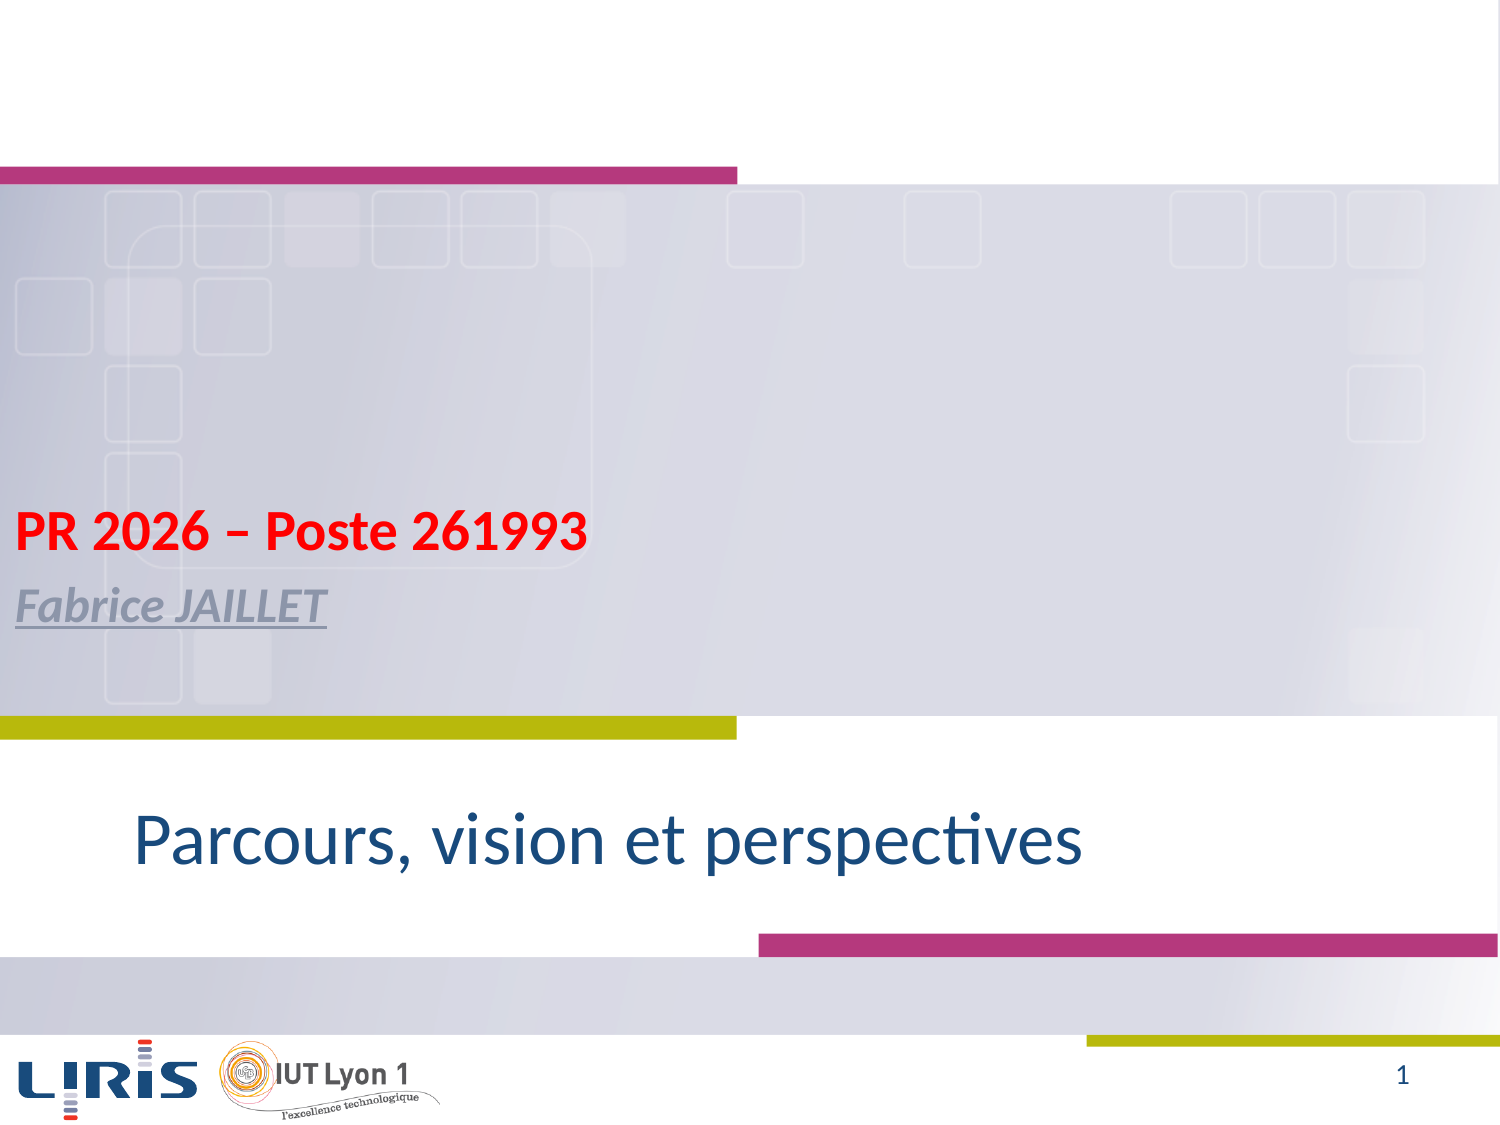

# PR 2026 – Poste 261993
Fabrice JAILLET
Parcours, vision et perspectives
1